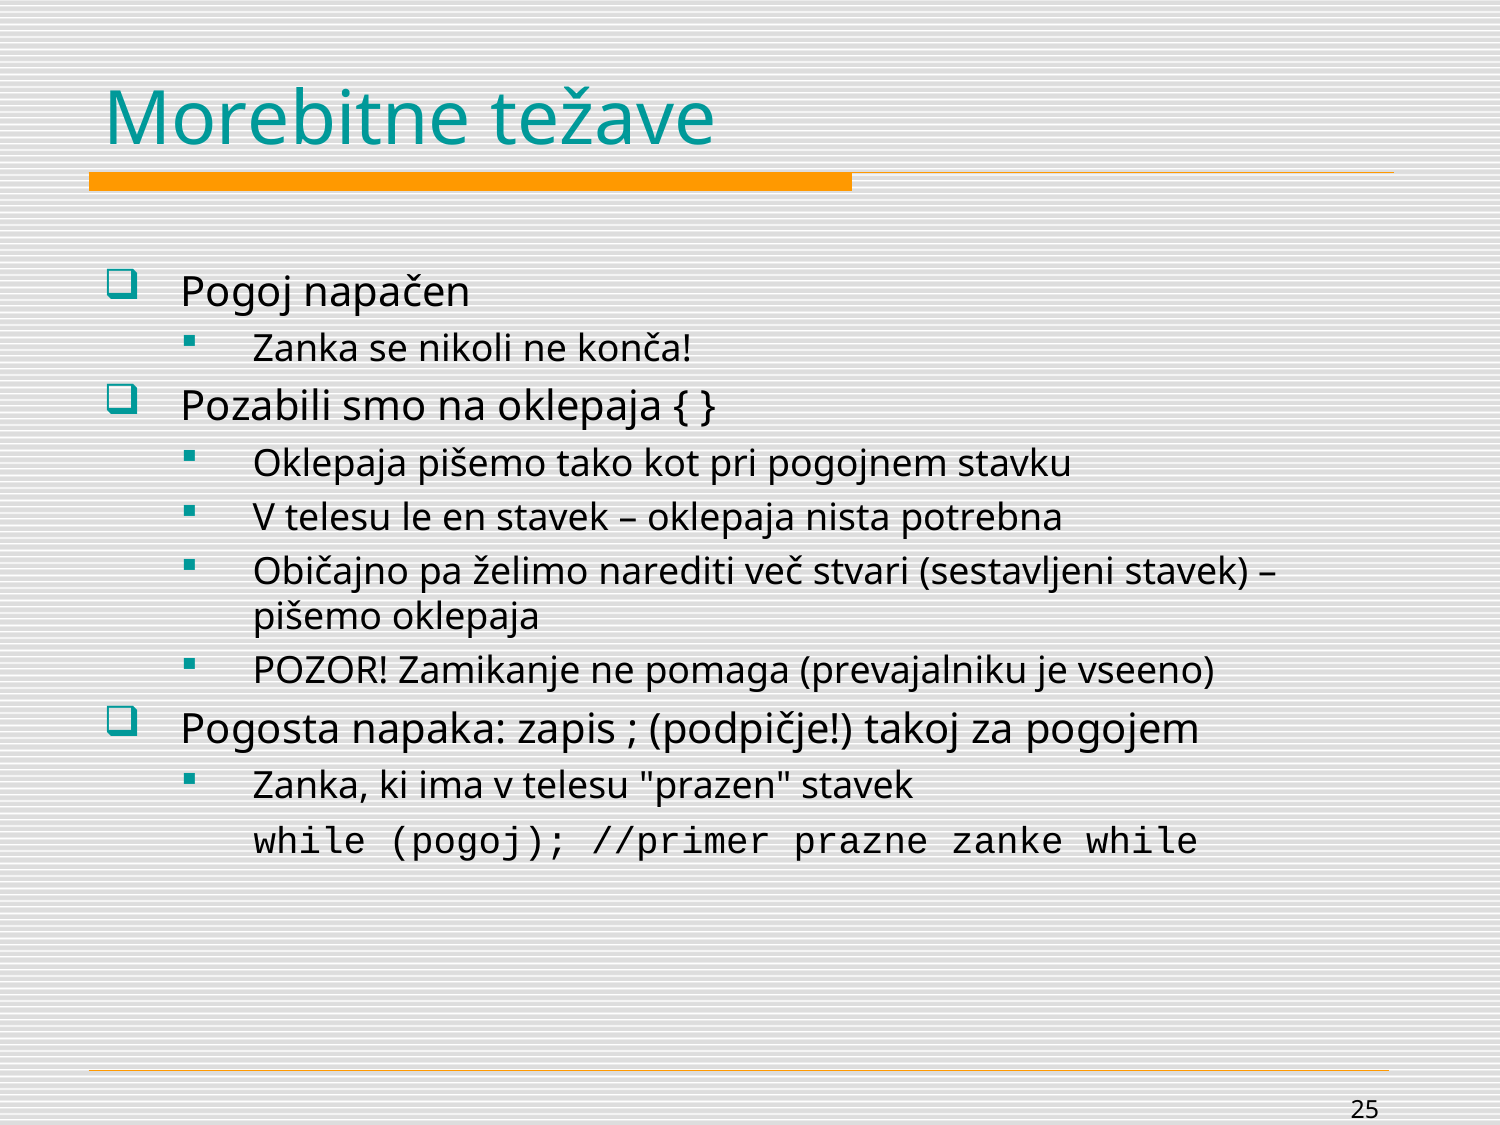

# Morebitne težave
Pogoj napačen
Zanka se nikoli ne konča!
Pozabili smo na oklepaja { }
Oklepaja pišemo tako kot pri pogojnem stavku
V telesu le en stavek – oklepaja nista potrebna
Običajno pa želimo narediti več stvari (sestavljeni stavek) – pišemo oklepaja
POZOR! Zamikanje ne pomaga (prevajalniku je vseeno)
Pogosta napaka: zapis ; (podpičje!) takoj za pogojem
Zanka, ki ima v telesu "prazen" stavek
while (pogoj); //primer prazne zanke while